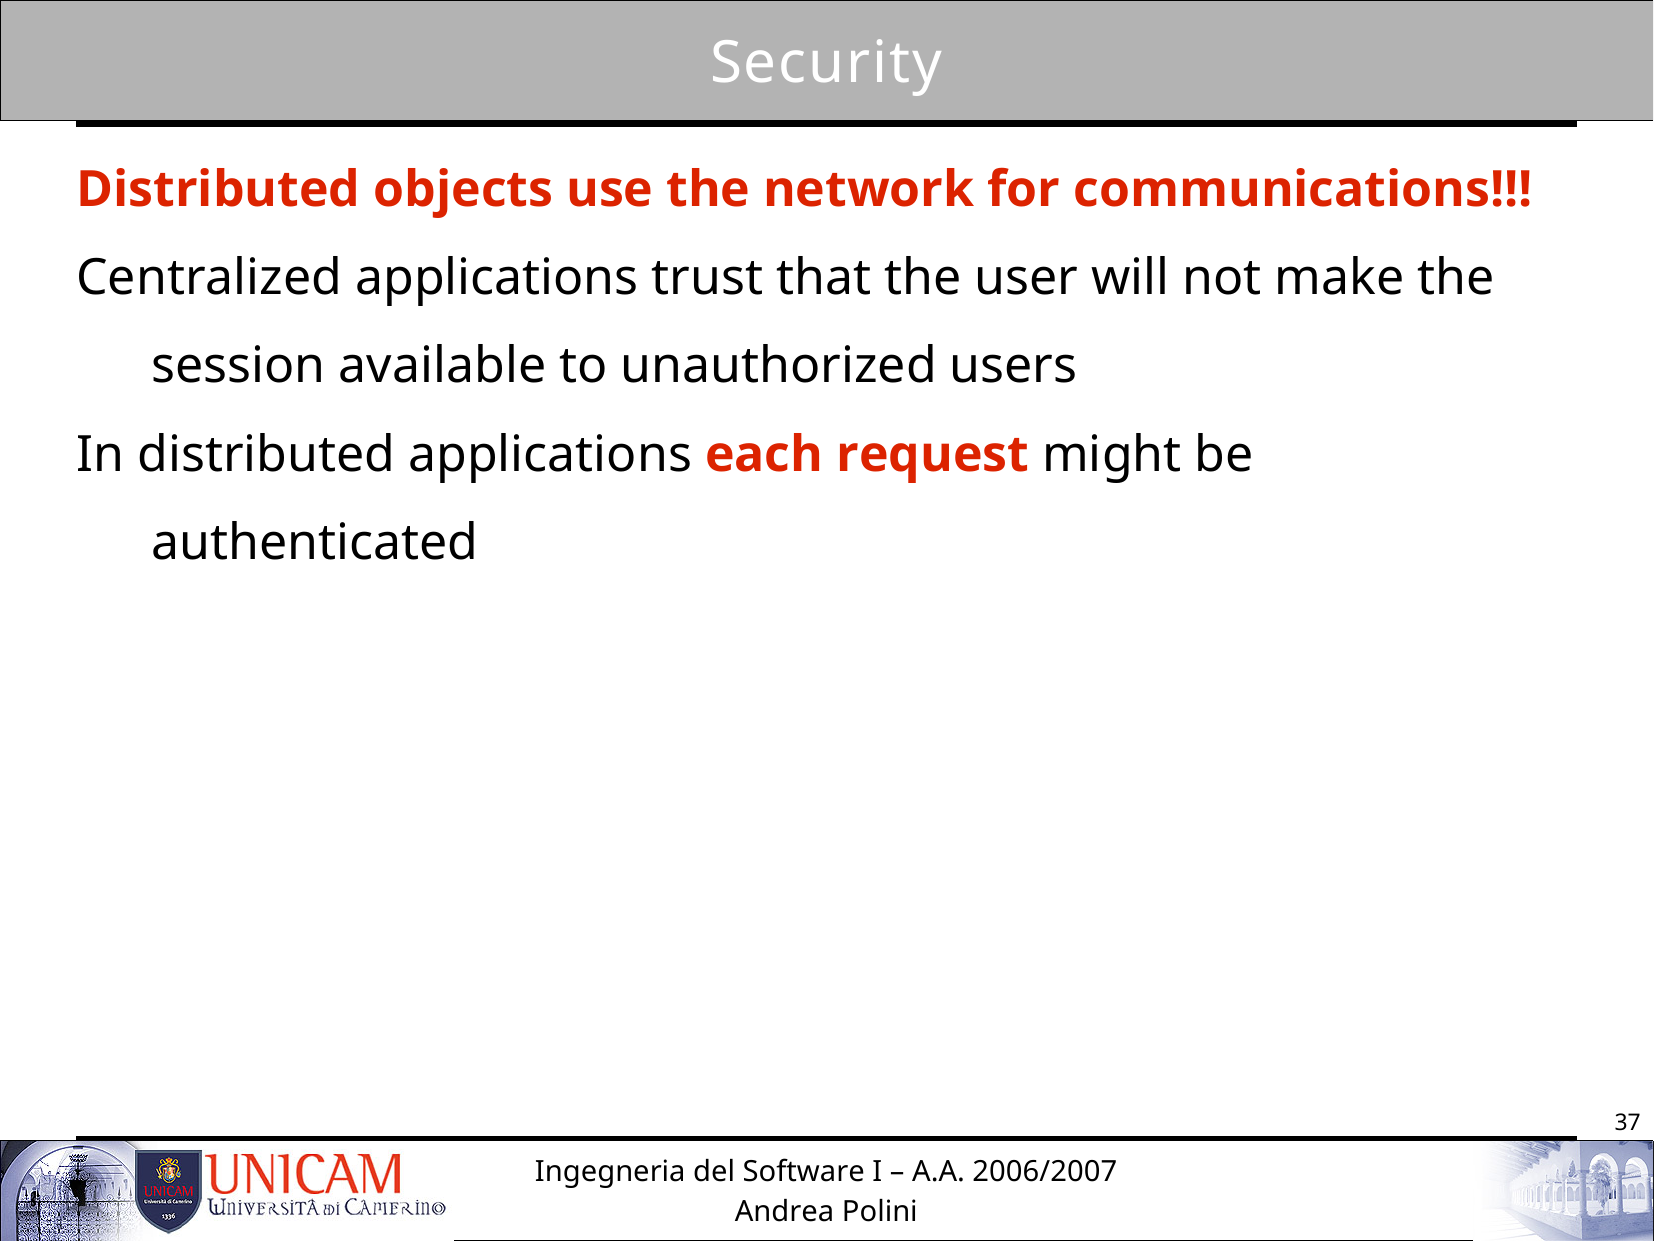

# Security
Distributed objects use the network for communications!!!
Centralized applications trust that the user will not make the session available to unauthorized users
In distributed applications each request might be authenticated
37